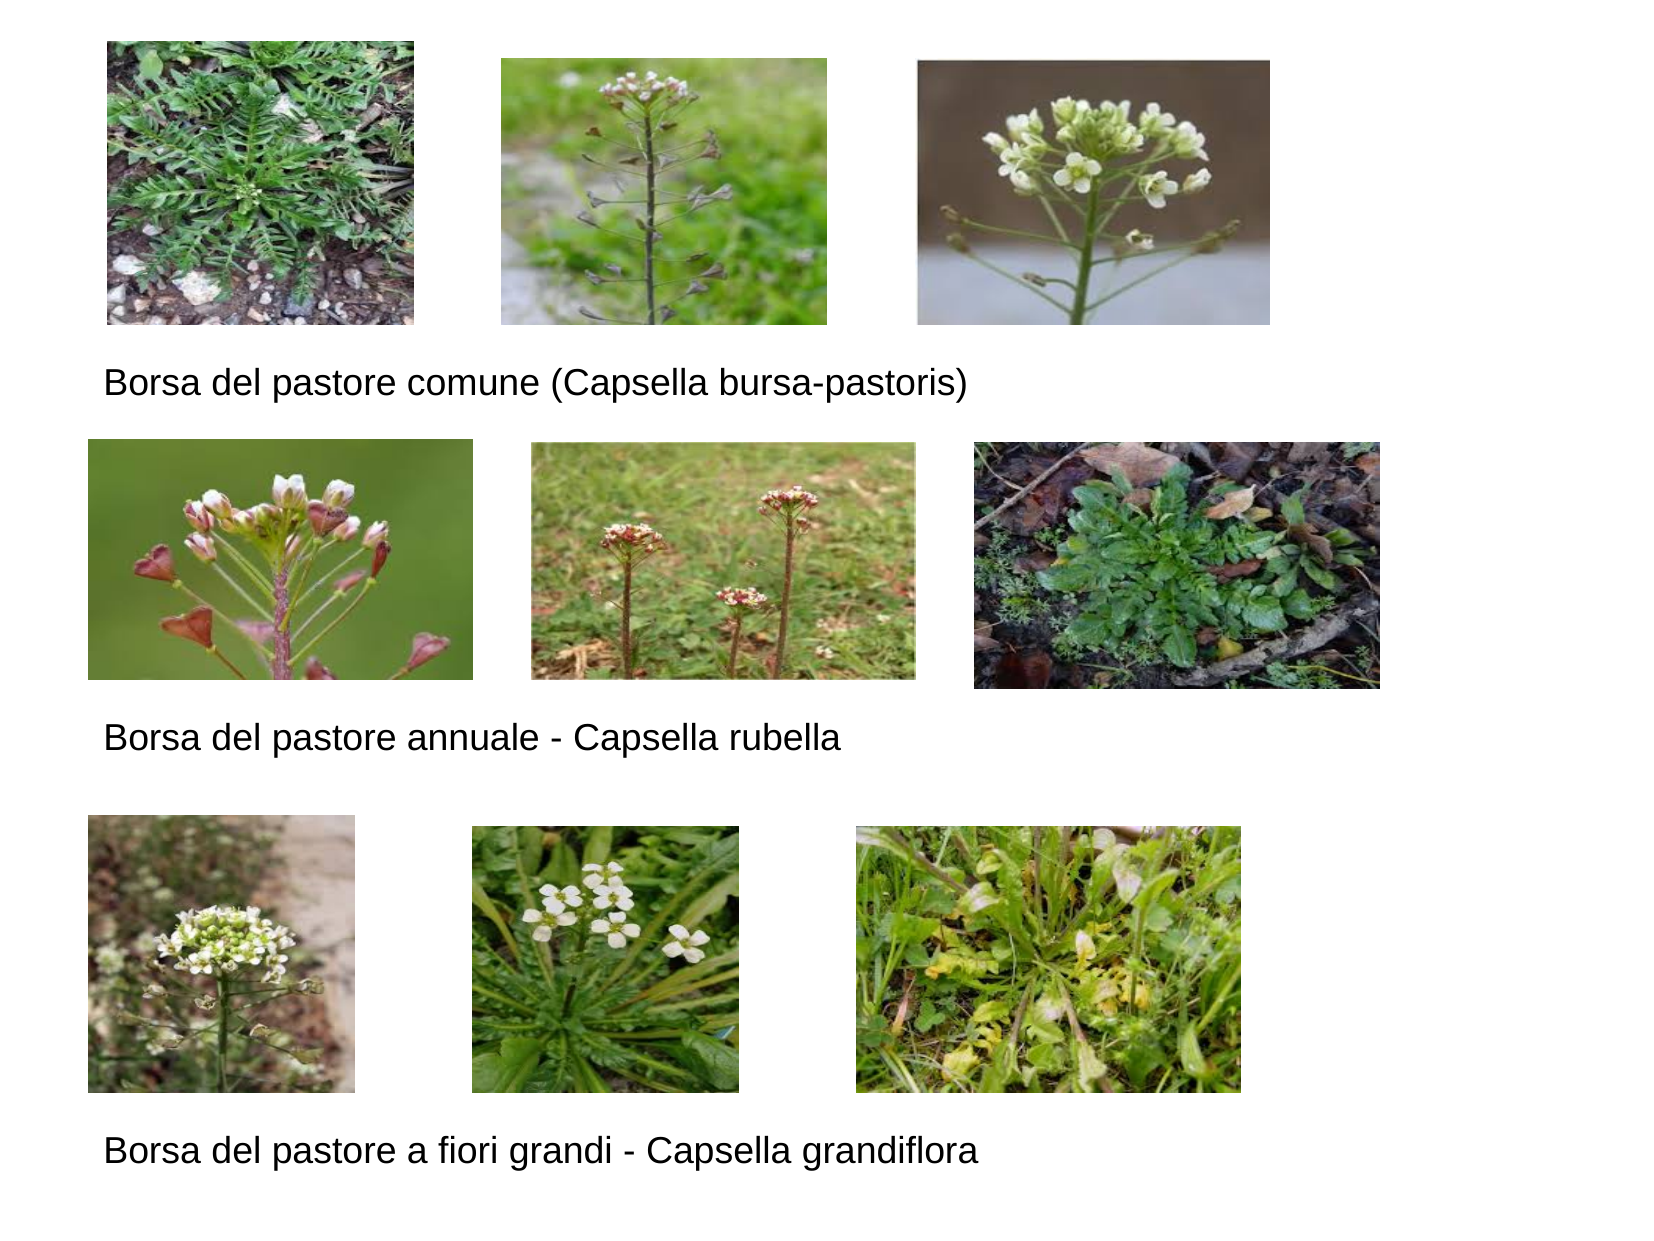

Borsa del pastore comune (Capsella bursa-pastoris)
Borsa del pastore annuale - Capsella rubella
Borsa del pastore a fiori grandi - Capsella grandiflora